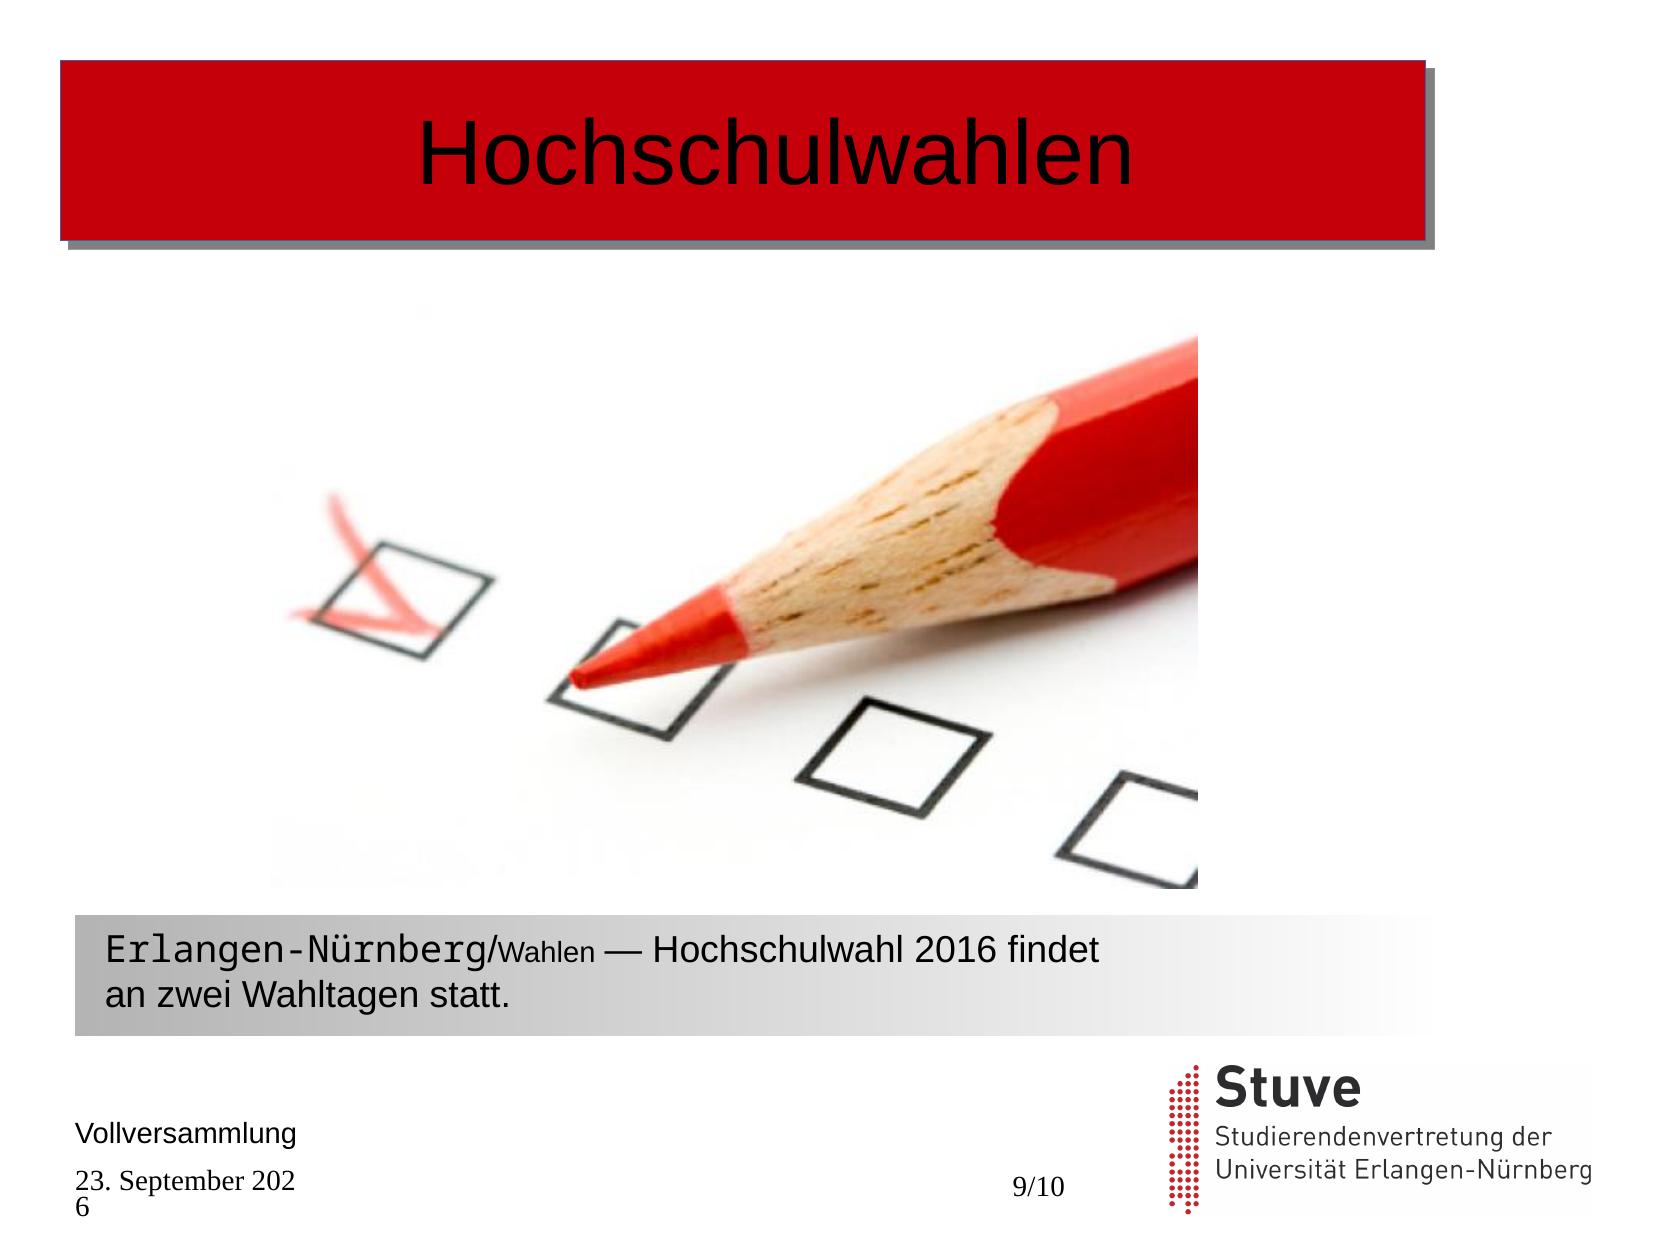

# Hochschulwahlen
Erlangen-Nürnberg/Wahlen — Hochschulwahl 2016 findet an zwei Wahltagen statt.
9